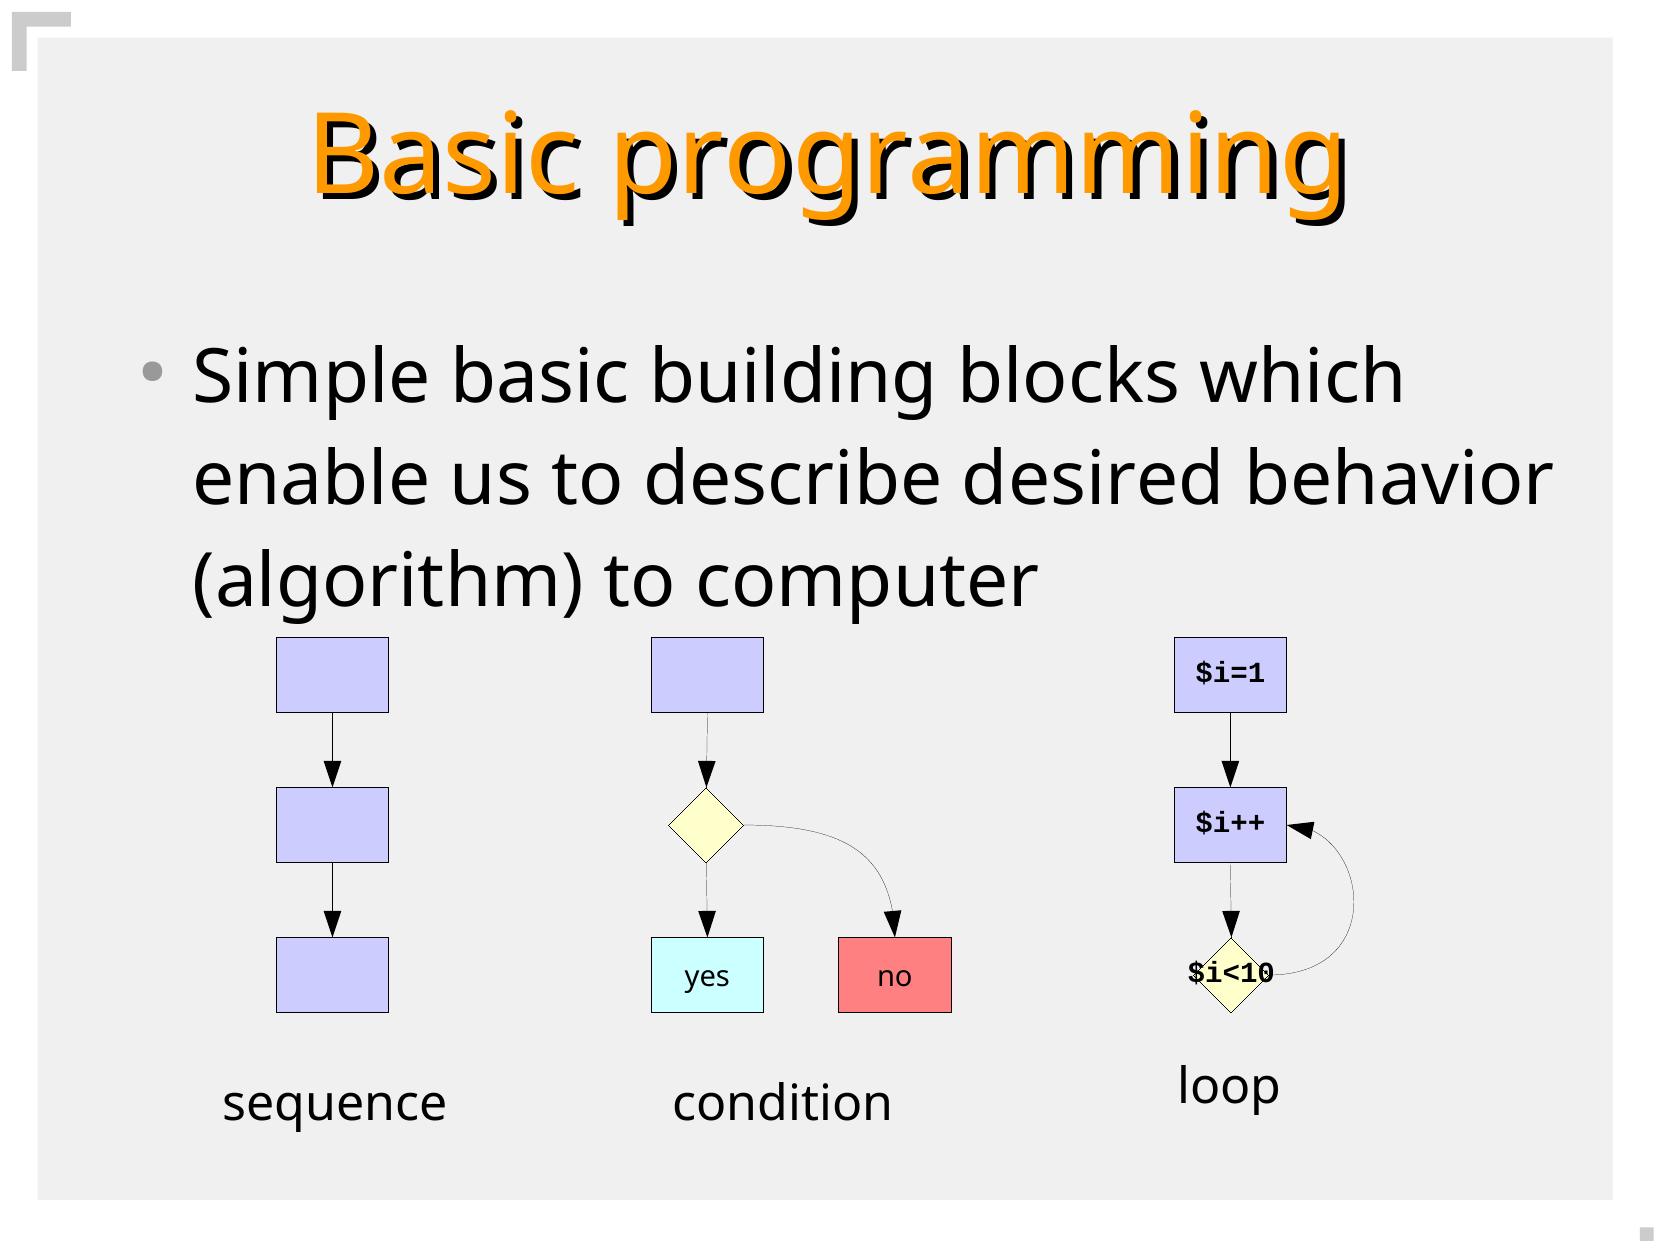

# Basic programming
Simple basic building blocks which enable us to describe desired behavior (algorithm) to computer
yes
no
$i=1
$i++
$i<10
loop
sequence
condition